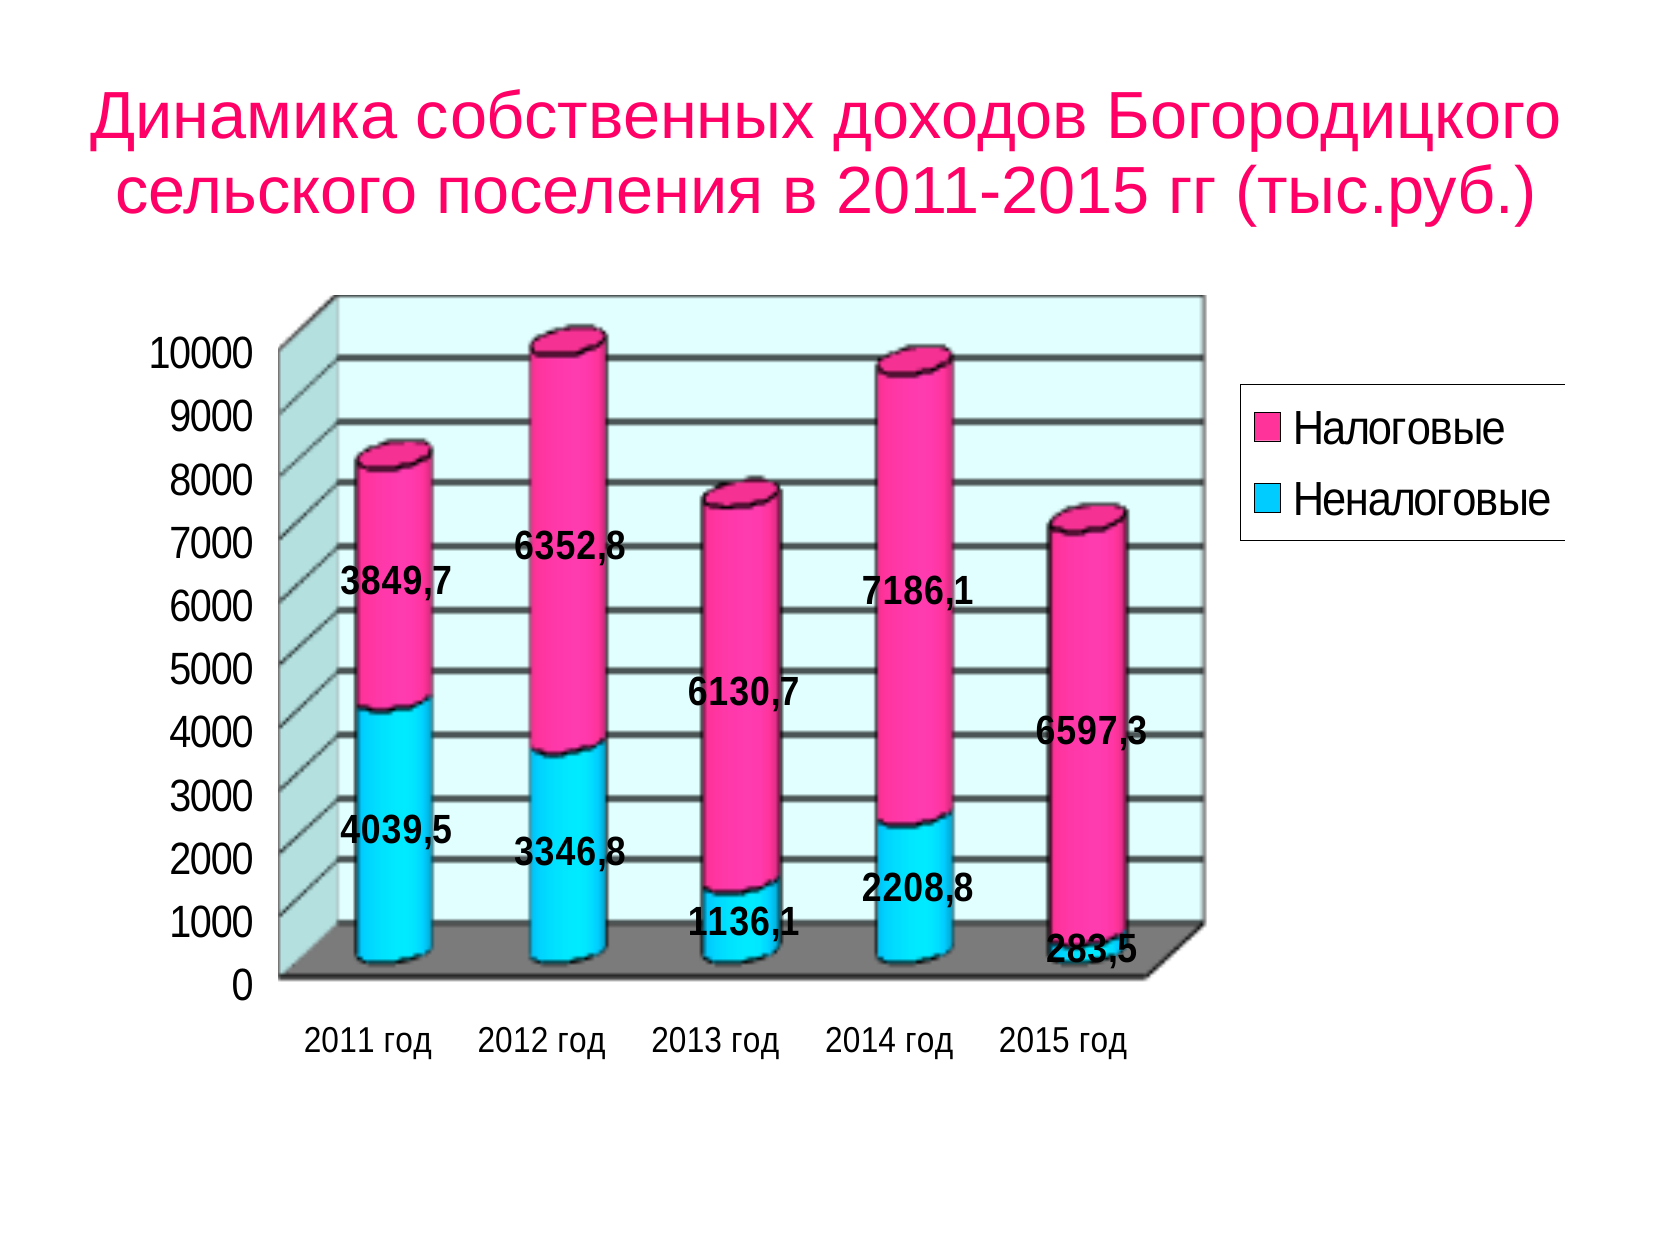

# Динамика собственных доходов Богородицкого сельского поселения в 2011-2015 гг (тыс.руб.)